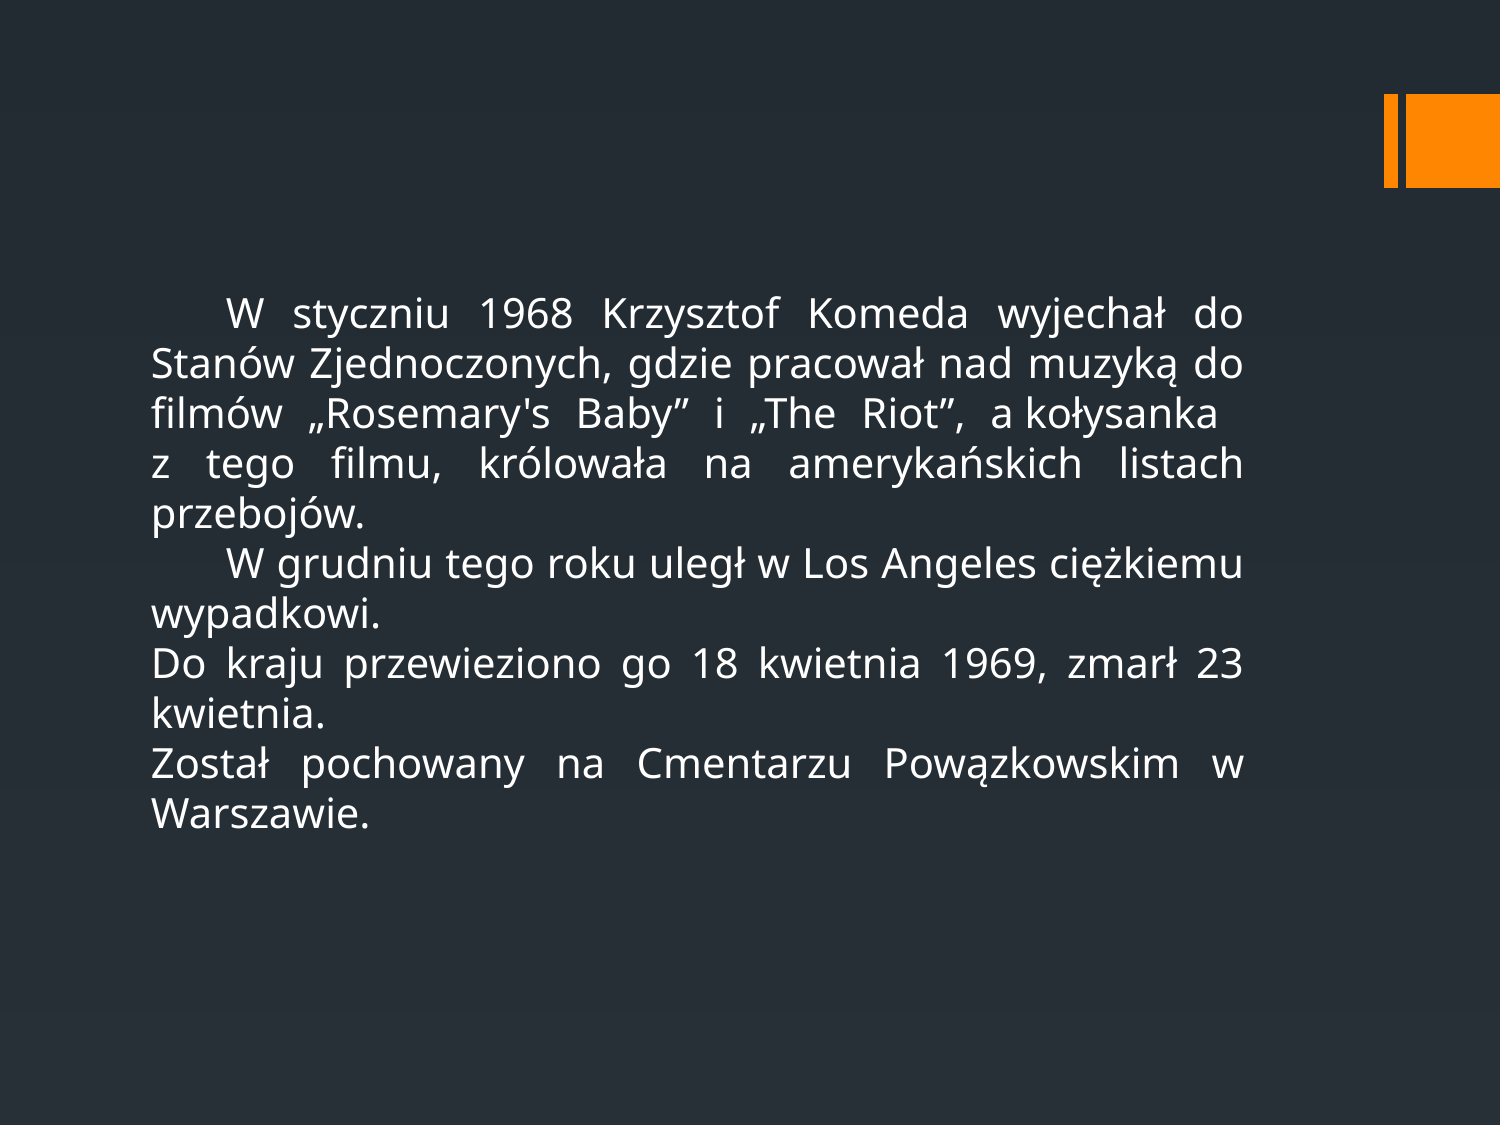

W styczniu 1968 Krzysztof Komeda wyjechał do Stanów Zjednoczonych, gdzie pracował nad muzyką do filmów „Rosemary's Baby” i „The Riot”, a kołysanka
z tego filmu, królowała na amerykańskich listach przebojów.
	W grudniu tego roku uległ w Los Angeles ciężkiemu wypadkowi.
Do kraju przewieziono go 18 kwietnia 1969, zmarł 23 kwietnia.
Został pochowany na Cmentarzu Powązkowskim w Warszawie.